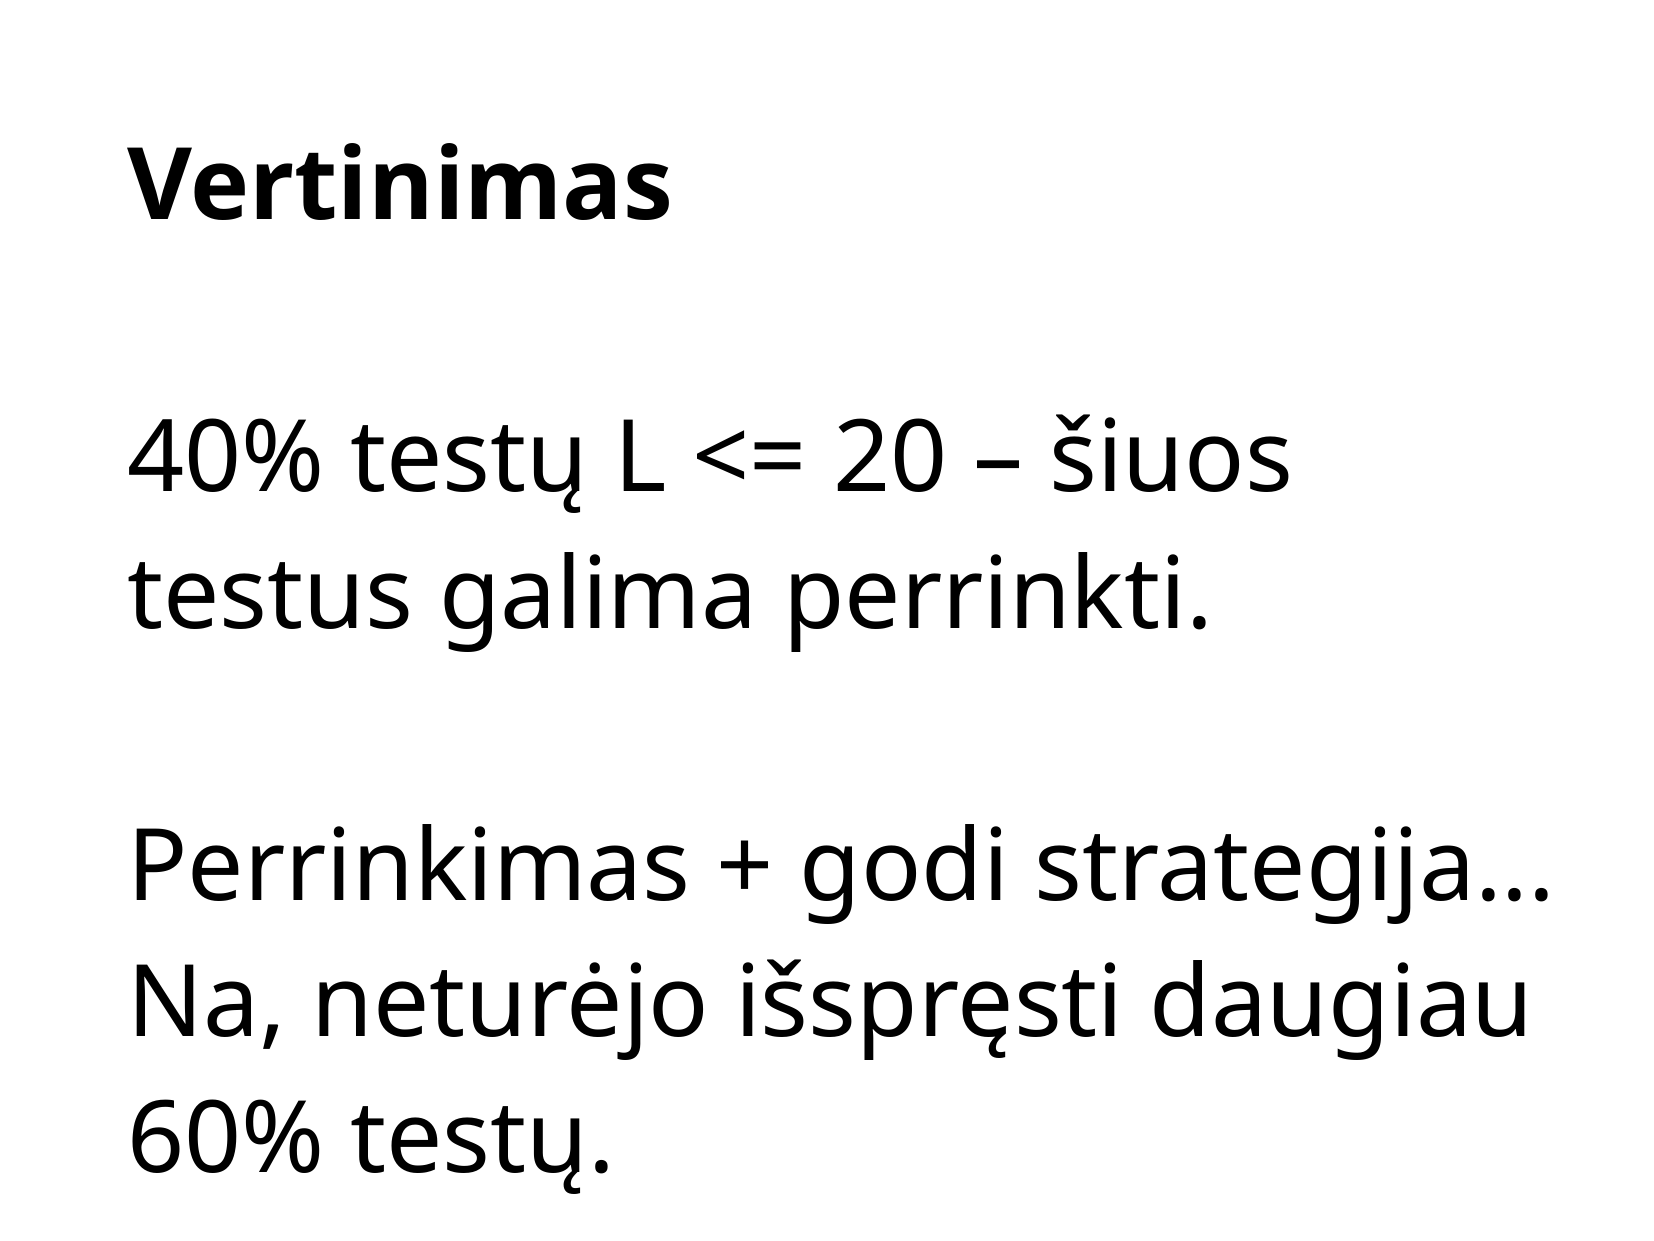

Vertinimas
40% testų L <= 20 – šiuos testus galima perrinkti.
Perrinkimas + godi strategija... Na, neturėjo išspręsti daugiau 60% testų.